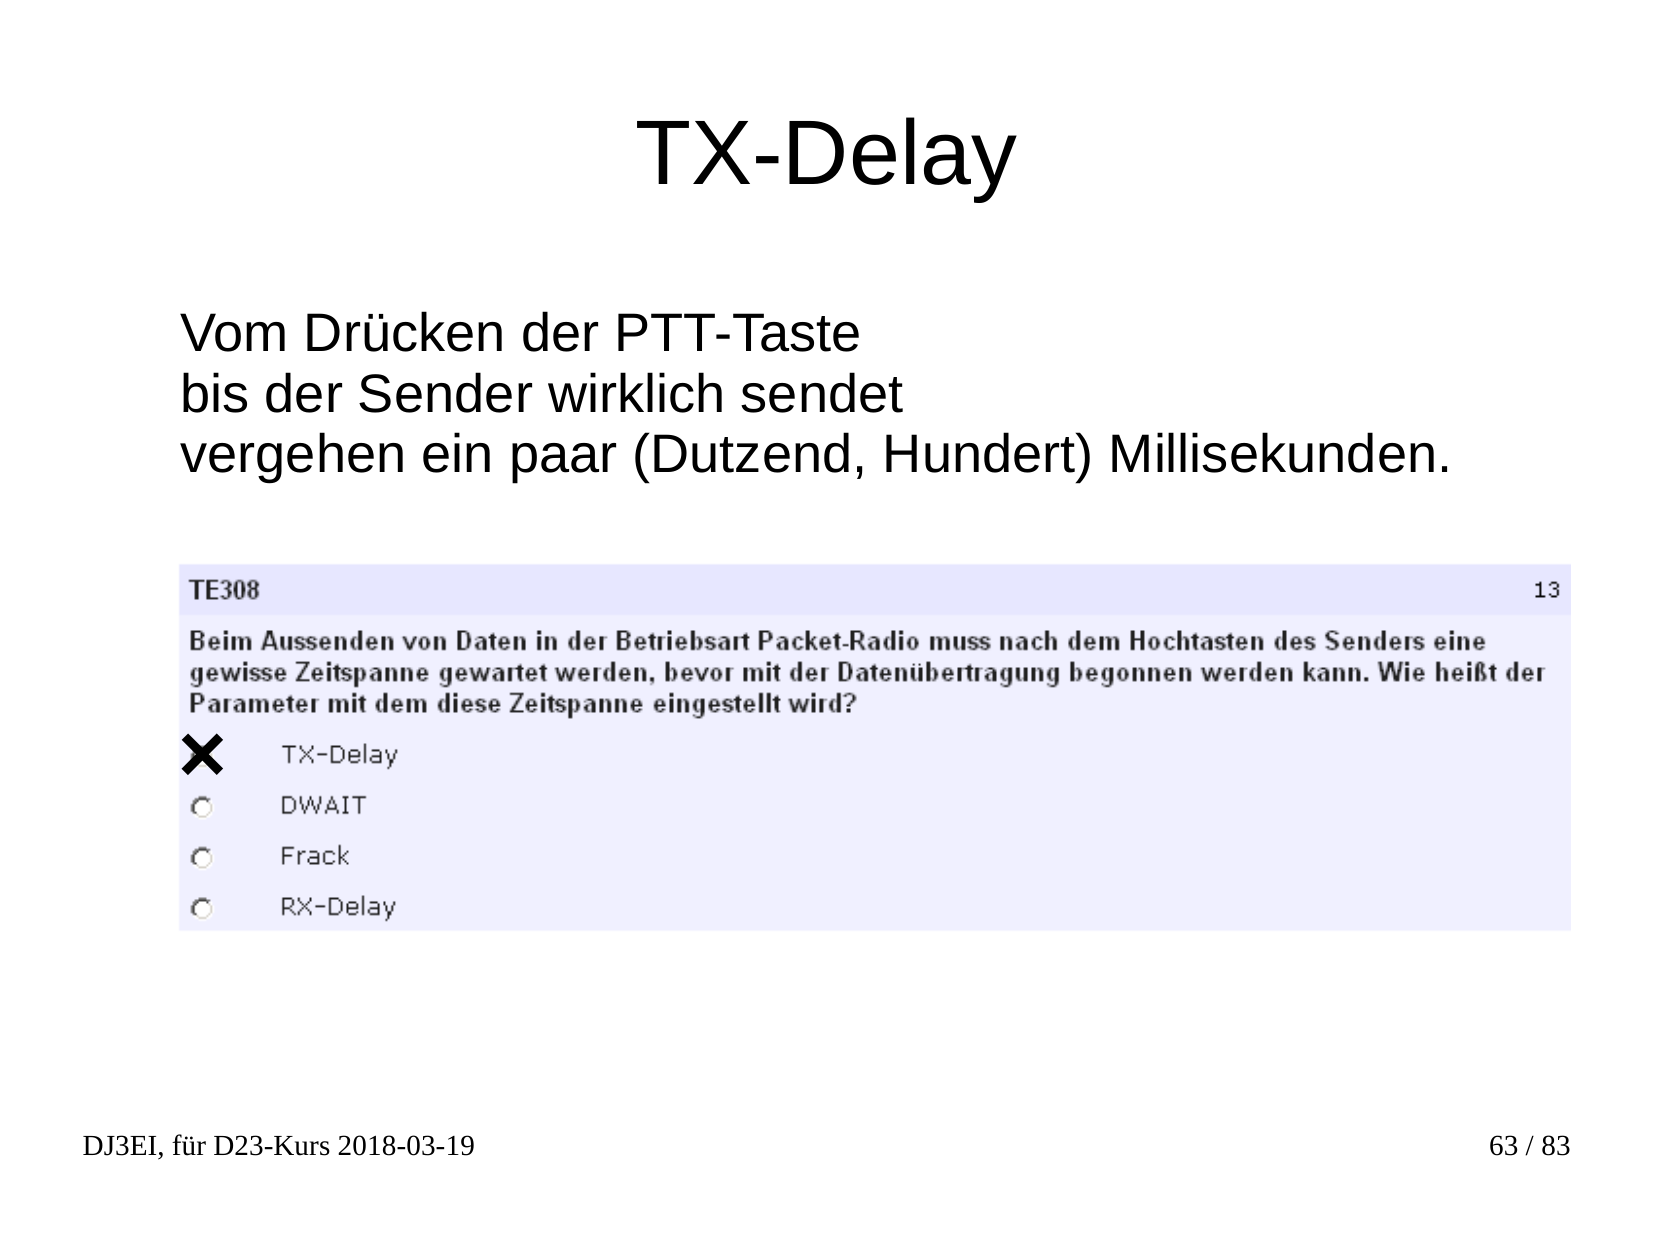

# TX-Delay
Vom Drücken der PTT-Taste
bis der Sender wirklich sendet
vergehen ein paar (Dutzend, Hundert) Millisekunden.
×
63